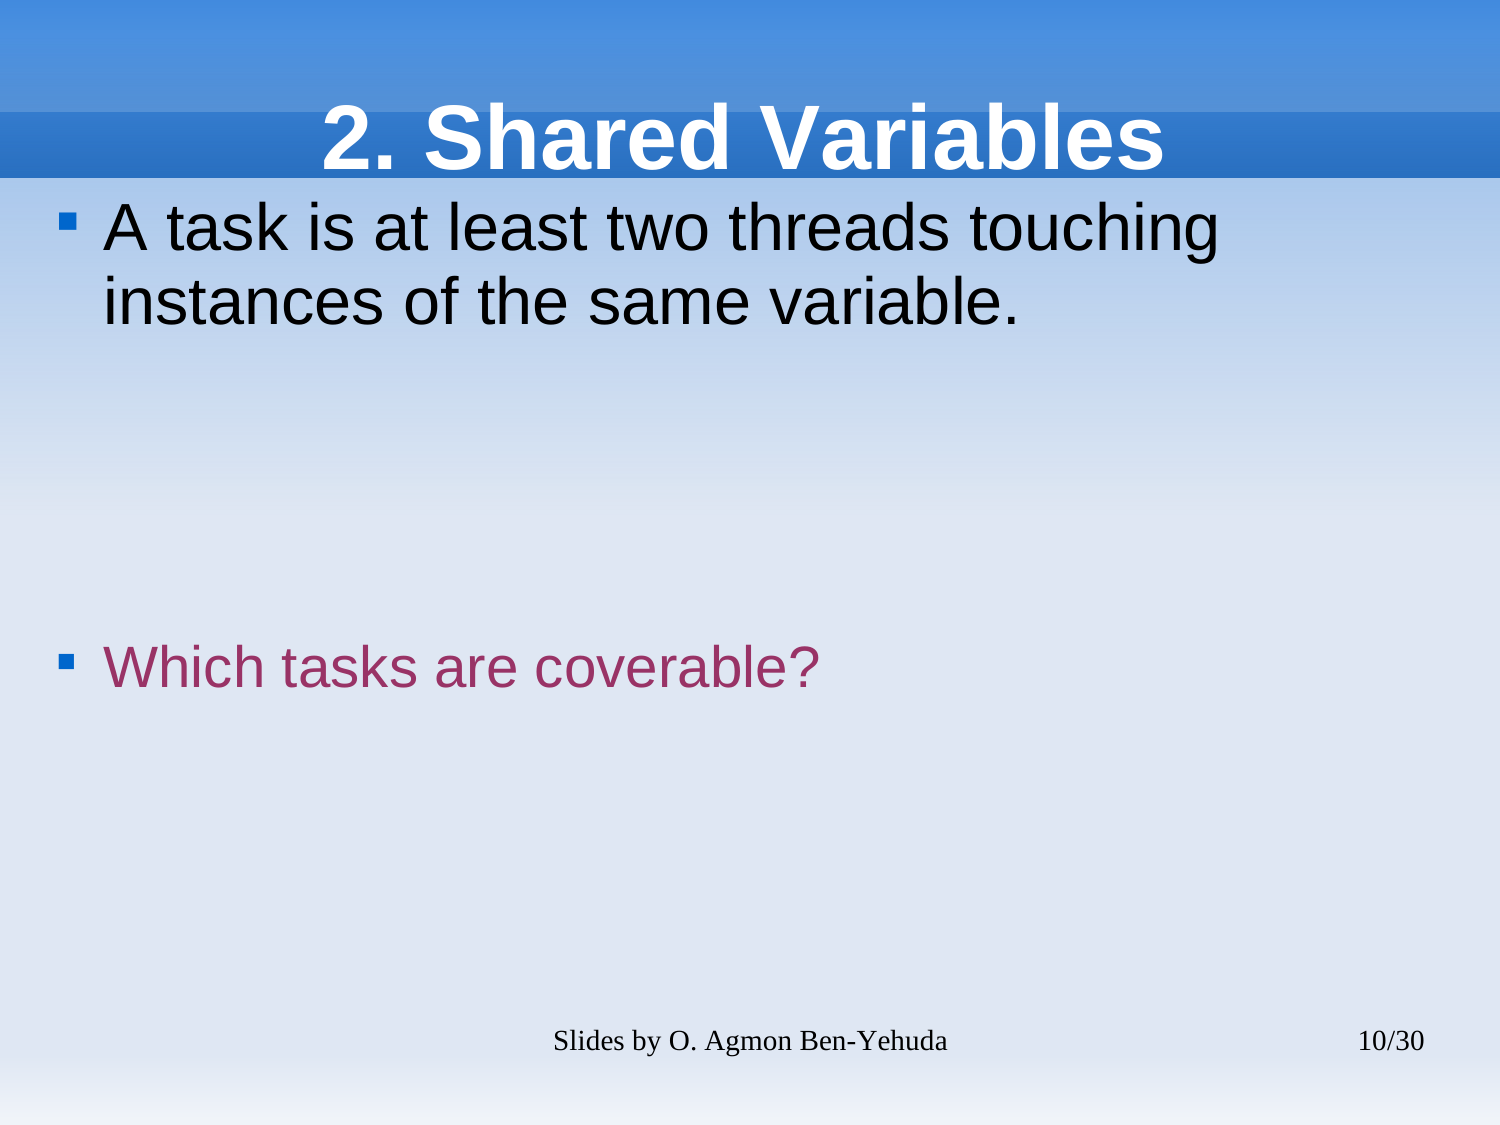

# 2. Shared Variables
A task is at least two threads touching instances of the same variable.
Which tasks are coverable?
Slides by O. Agmon Ben-Yehuda
10